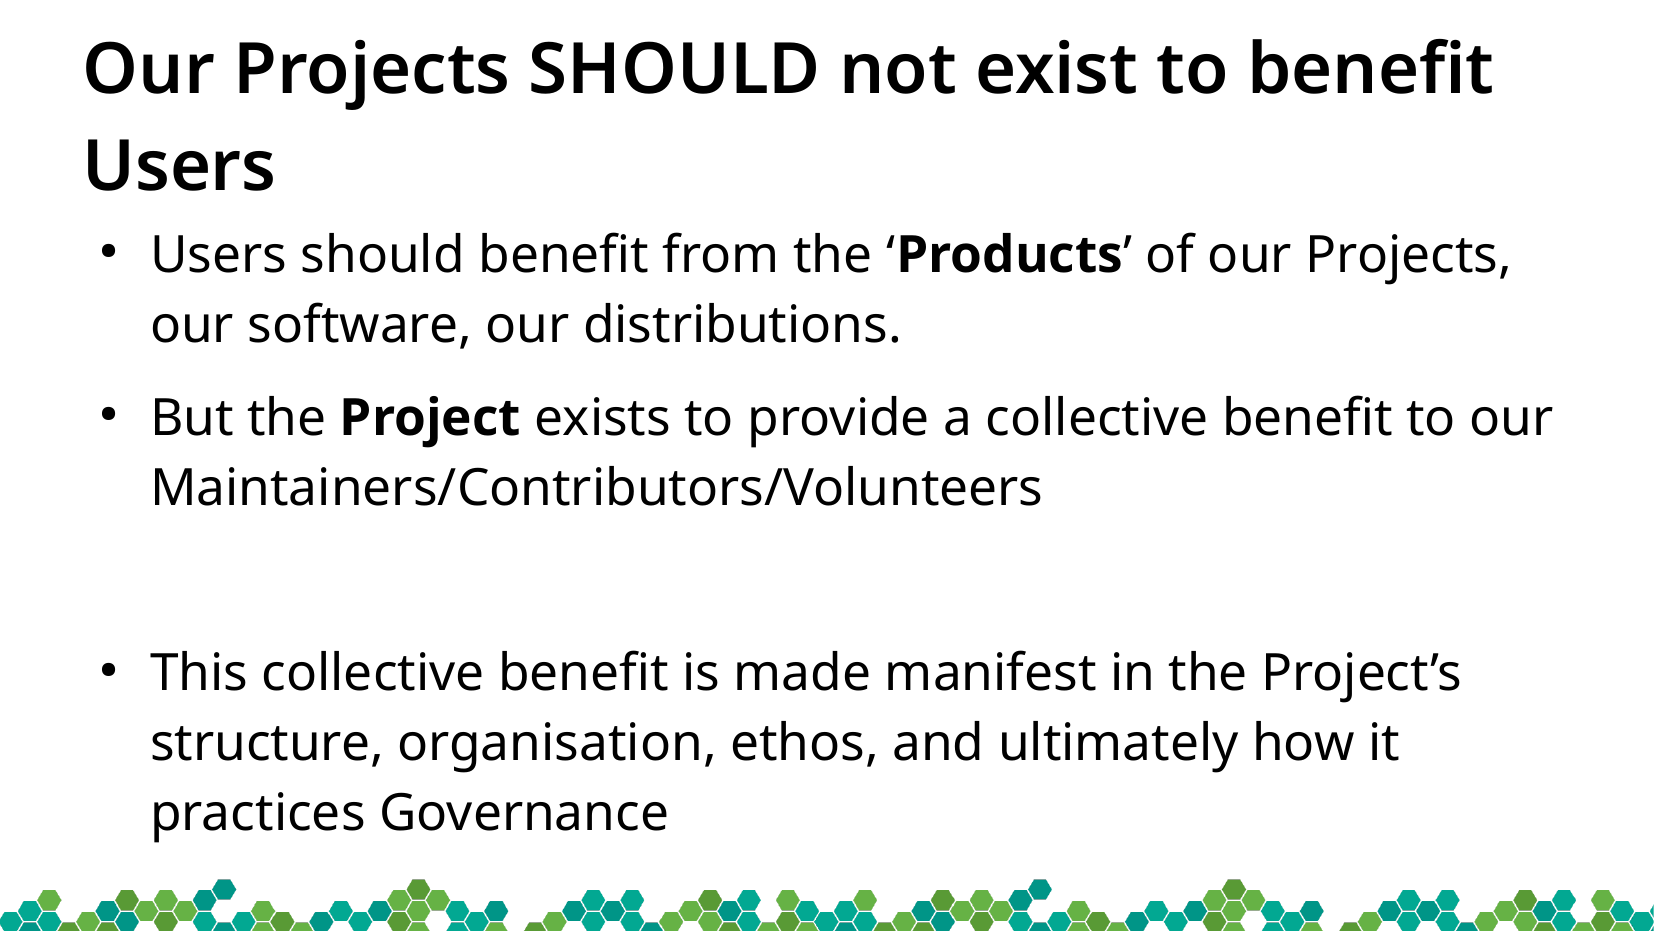

# Our Projects SHOULD not exist to benefit Users
Users should benefit from the ‘Products’ of our Projects, our software, our distributions.
But the Project exists to provide a collective benefit to our Maintainers/Contributors/Volunteers
This collective benefit is made manifest in the Project’s structure, organisation, ethos, and ultimately how it practices Governance